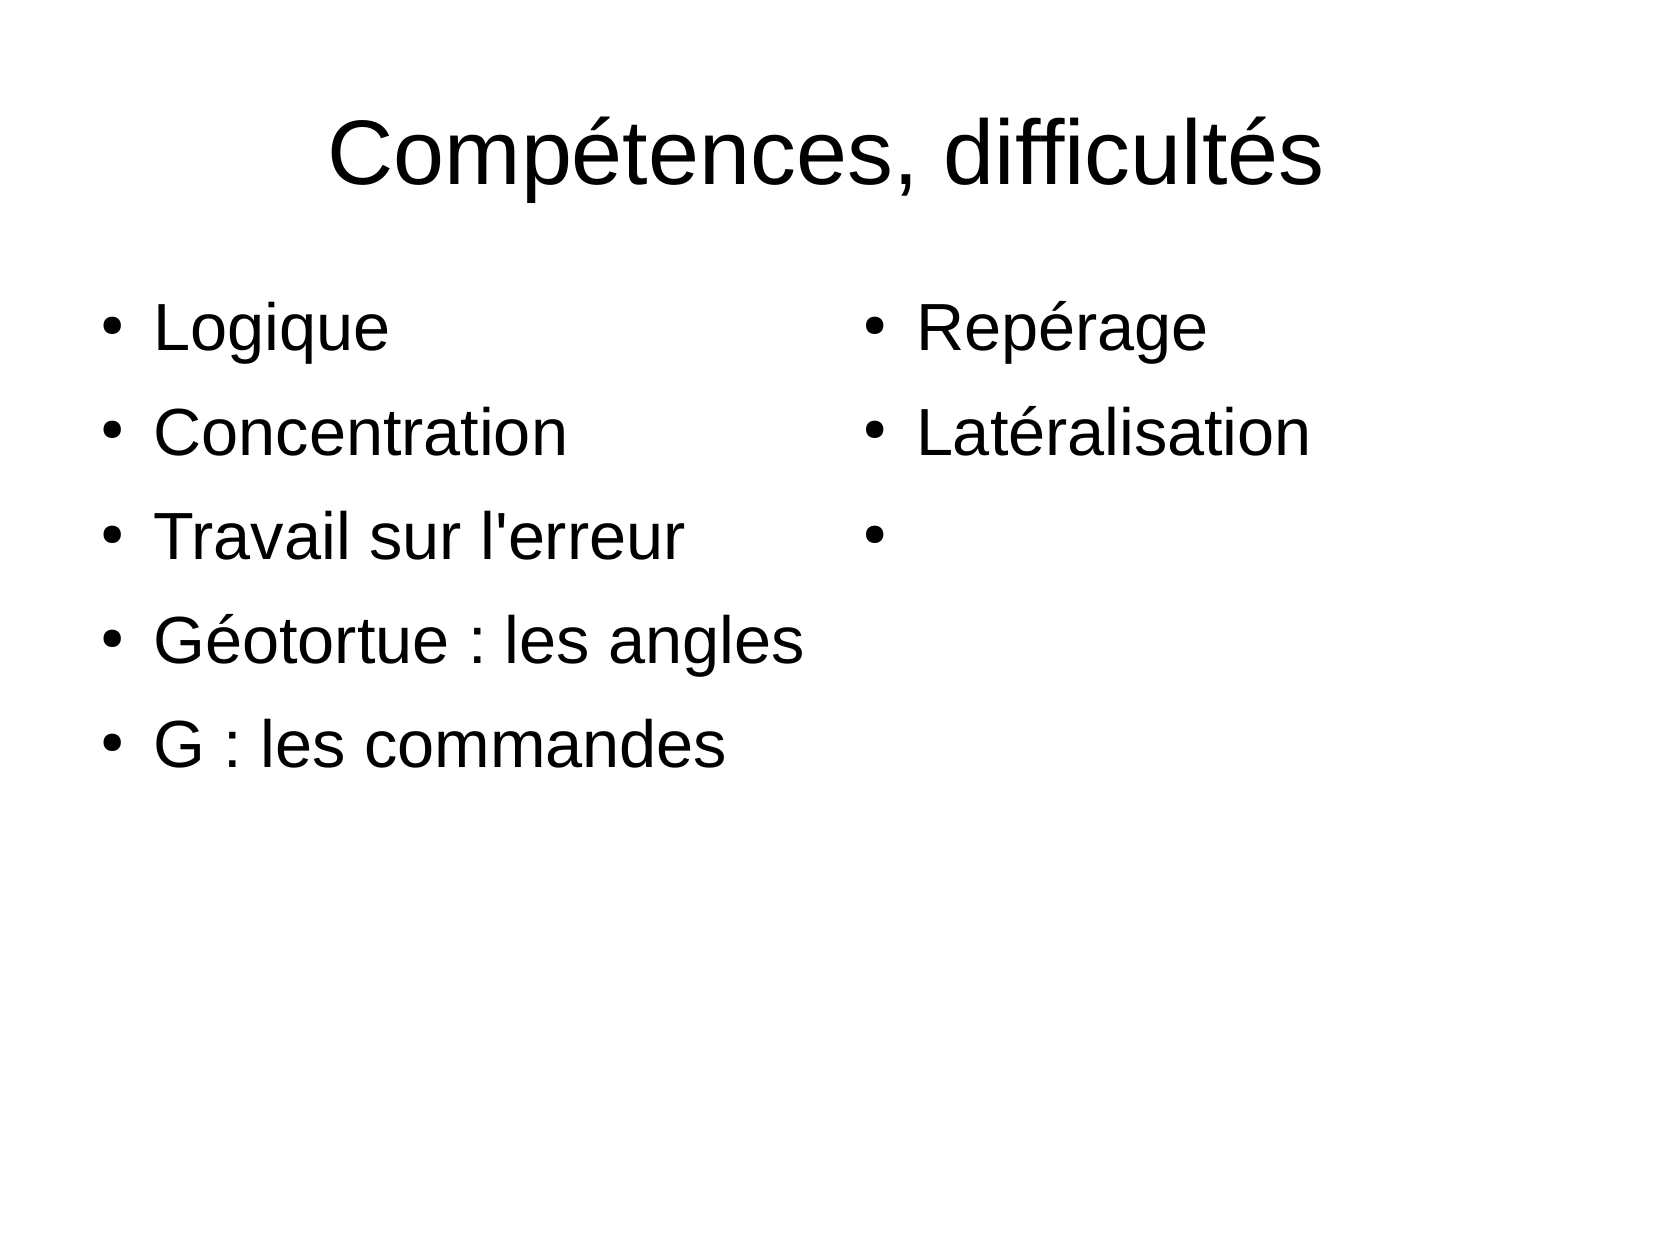

# Compétences, difficultés
Logique
Concentration
Travail sur l'erreur
Géotortue : les angles
G : les commandes
Repérage
Latéralisation